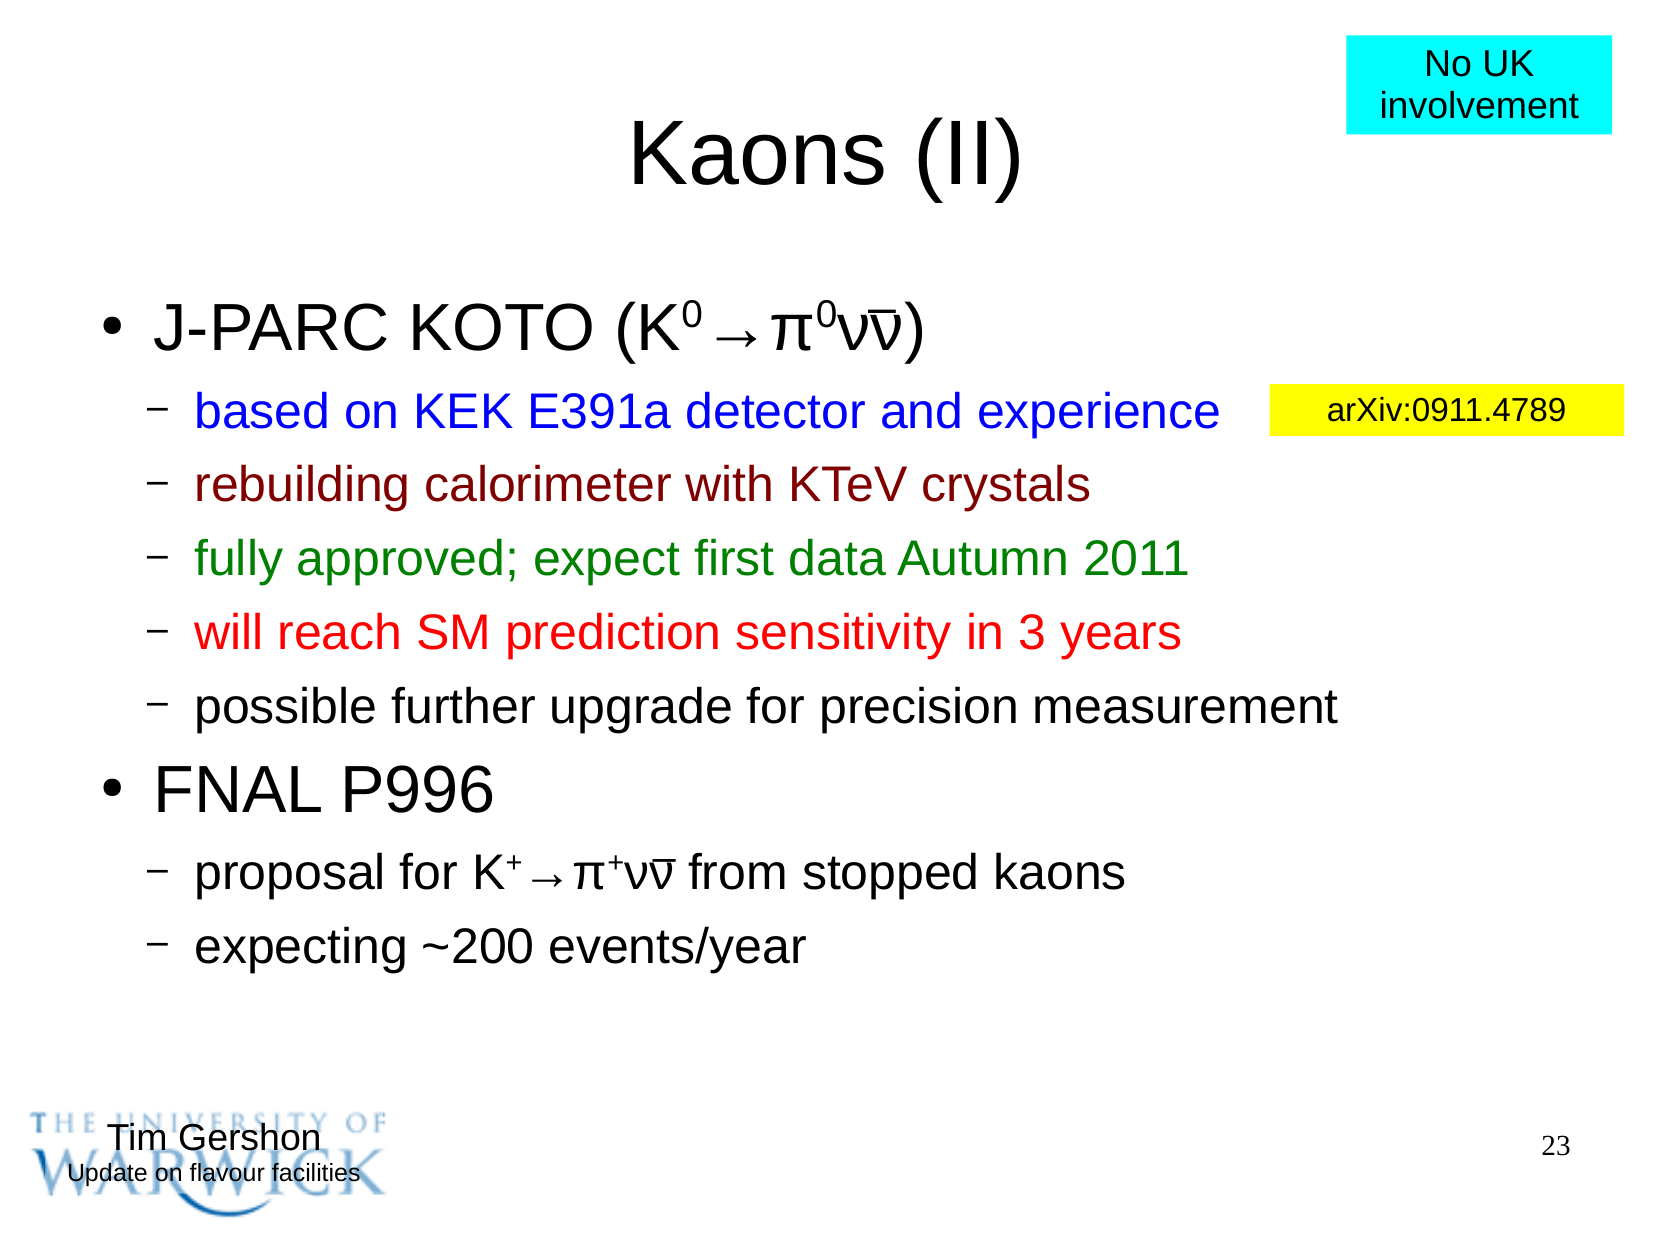

No UK involvement
# Kaons (II)
–
J-PARC KOTO (K0→π0νν)
based on KEK E391a detector and experience
rebuilding calorimeter with KTeV crystals
fully approved; expect first data Autumn 2011
will reach SM prediction sensitivity in 3 years
possible further upgrade for precision measurement
FNAL P996
proposal for K+→π+νν from stopped kaons
expecting ~200 events/year
arXiv:0911.4789
–
Tim Gershon
Update on flavour facilities
23